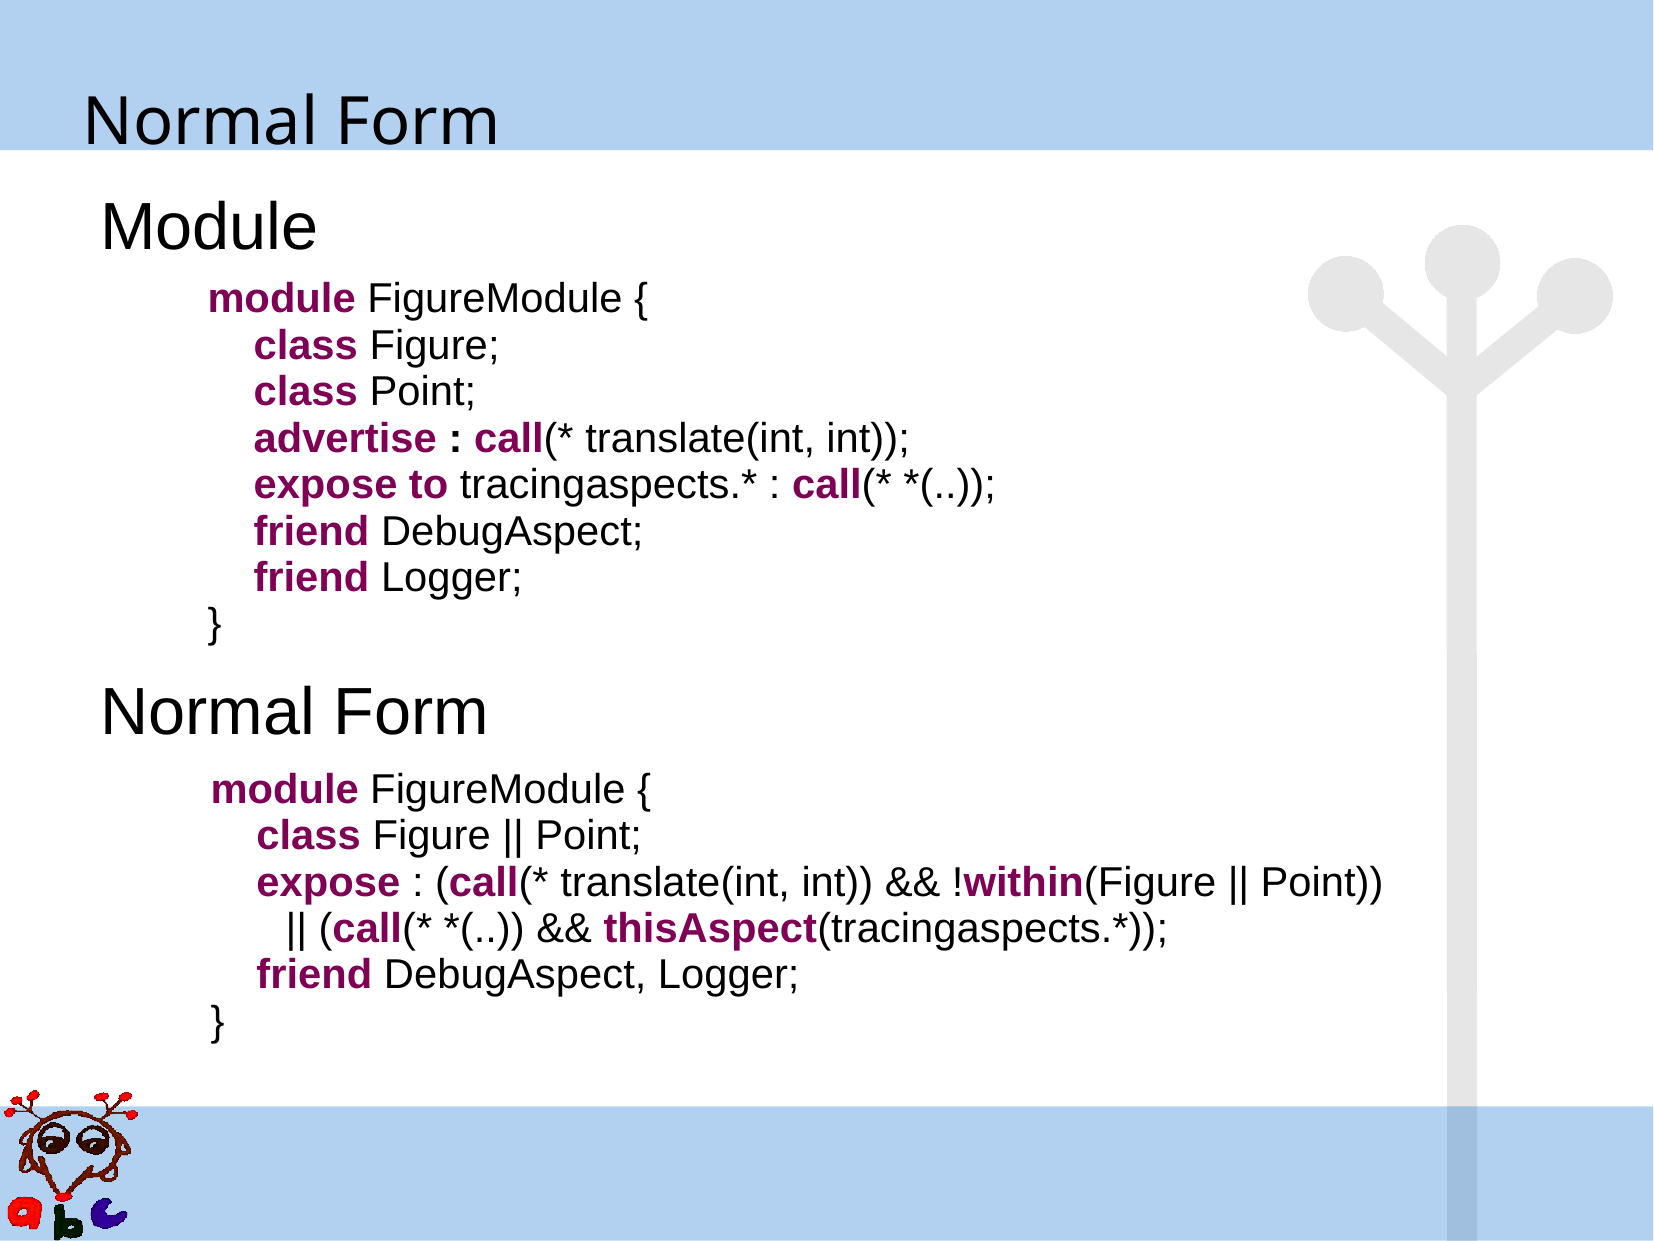

Normal Form
# Module
module FigureModule {
 class Figure;
 class Point;
 advertise : call(* translate(int, int));
 expose to tracingaspects.* : call(* *(..));
 friend DebugAspect;
 friend Logger;
}
Normal Form
module FigureModule {
 class Figure || Point;
 expose : (call(* translate(int, int)) && !within(Figure || Point))
	|| (call(* *(..)) && thisAspect(tracingaspects.*));
 friend DebugAspect, Logger;
}